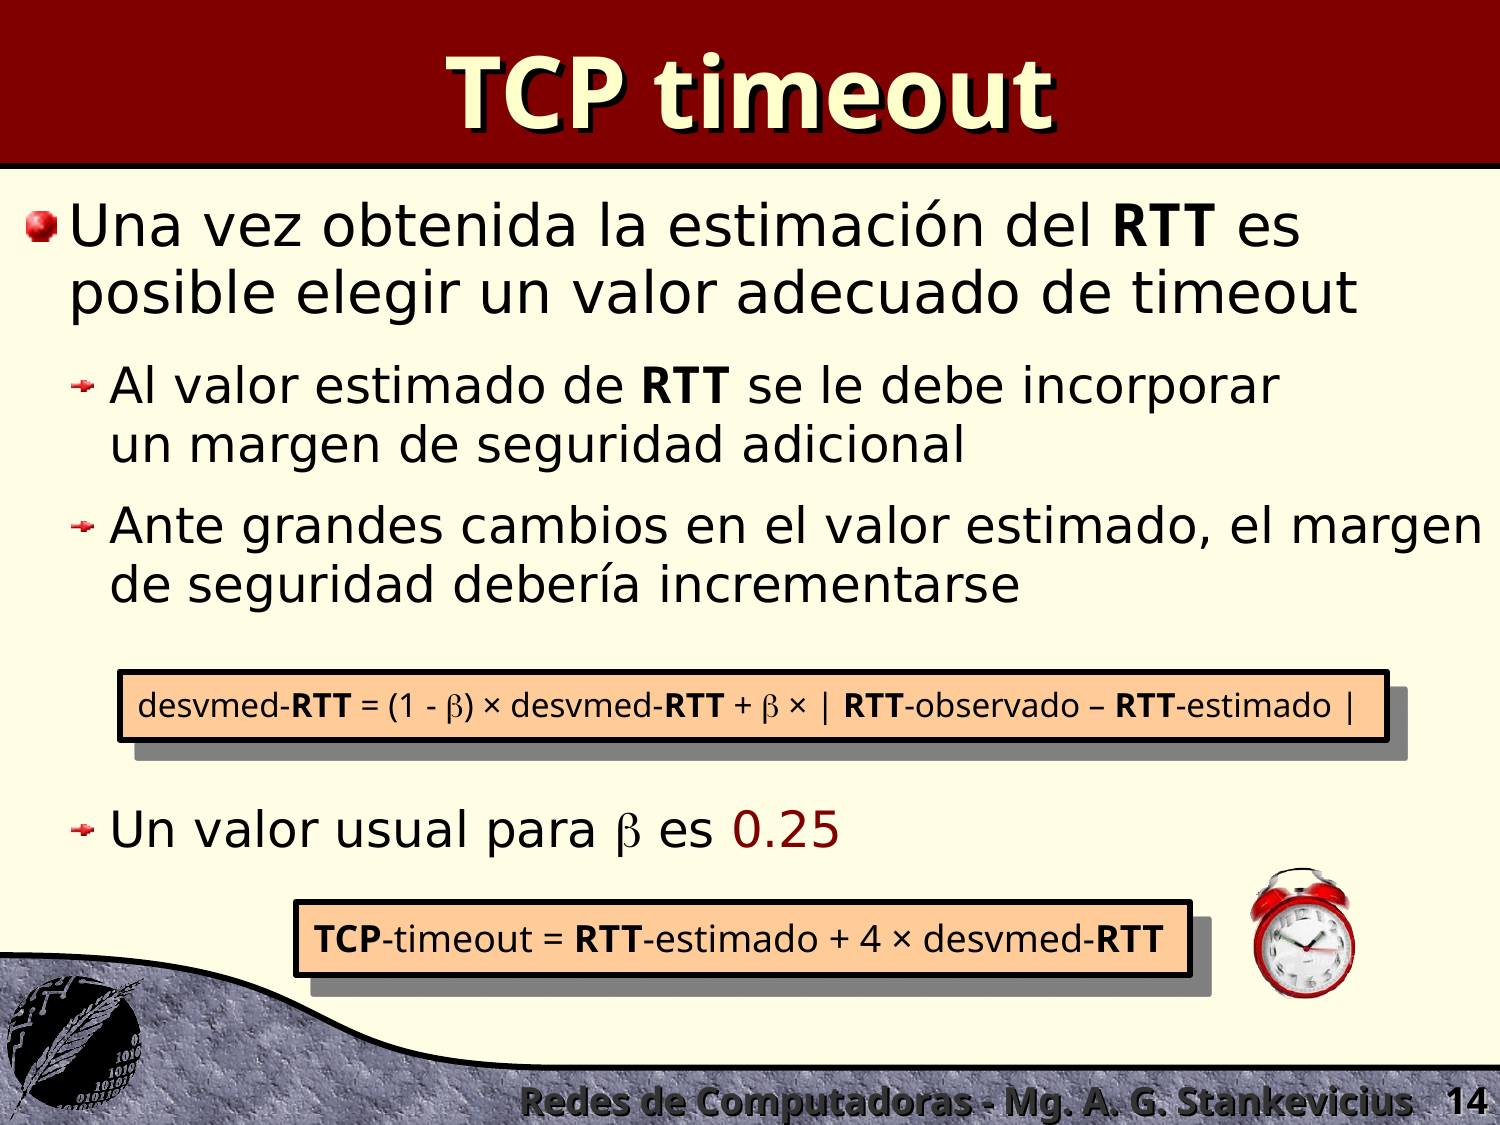

# TCP timeout
Una vez obtenida la estimación del RTT es posible elegir un valor adecuado de timeout
Al valor estimado de RTT se le debe incorporar
un margen de seguridad adicional
Ante grandes cambios en el valor estimado, el margen de seguridad debería incrementarse
Un valor usual para β es 0.25
desvmed-RTT = (1 - b) × desvmed-RTT + b × | RTT-observado – RTT-estimado |
TCP-timeout = RTT-estimado + 4 × desvmed-RTT
14